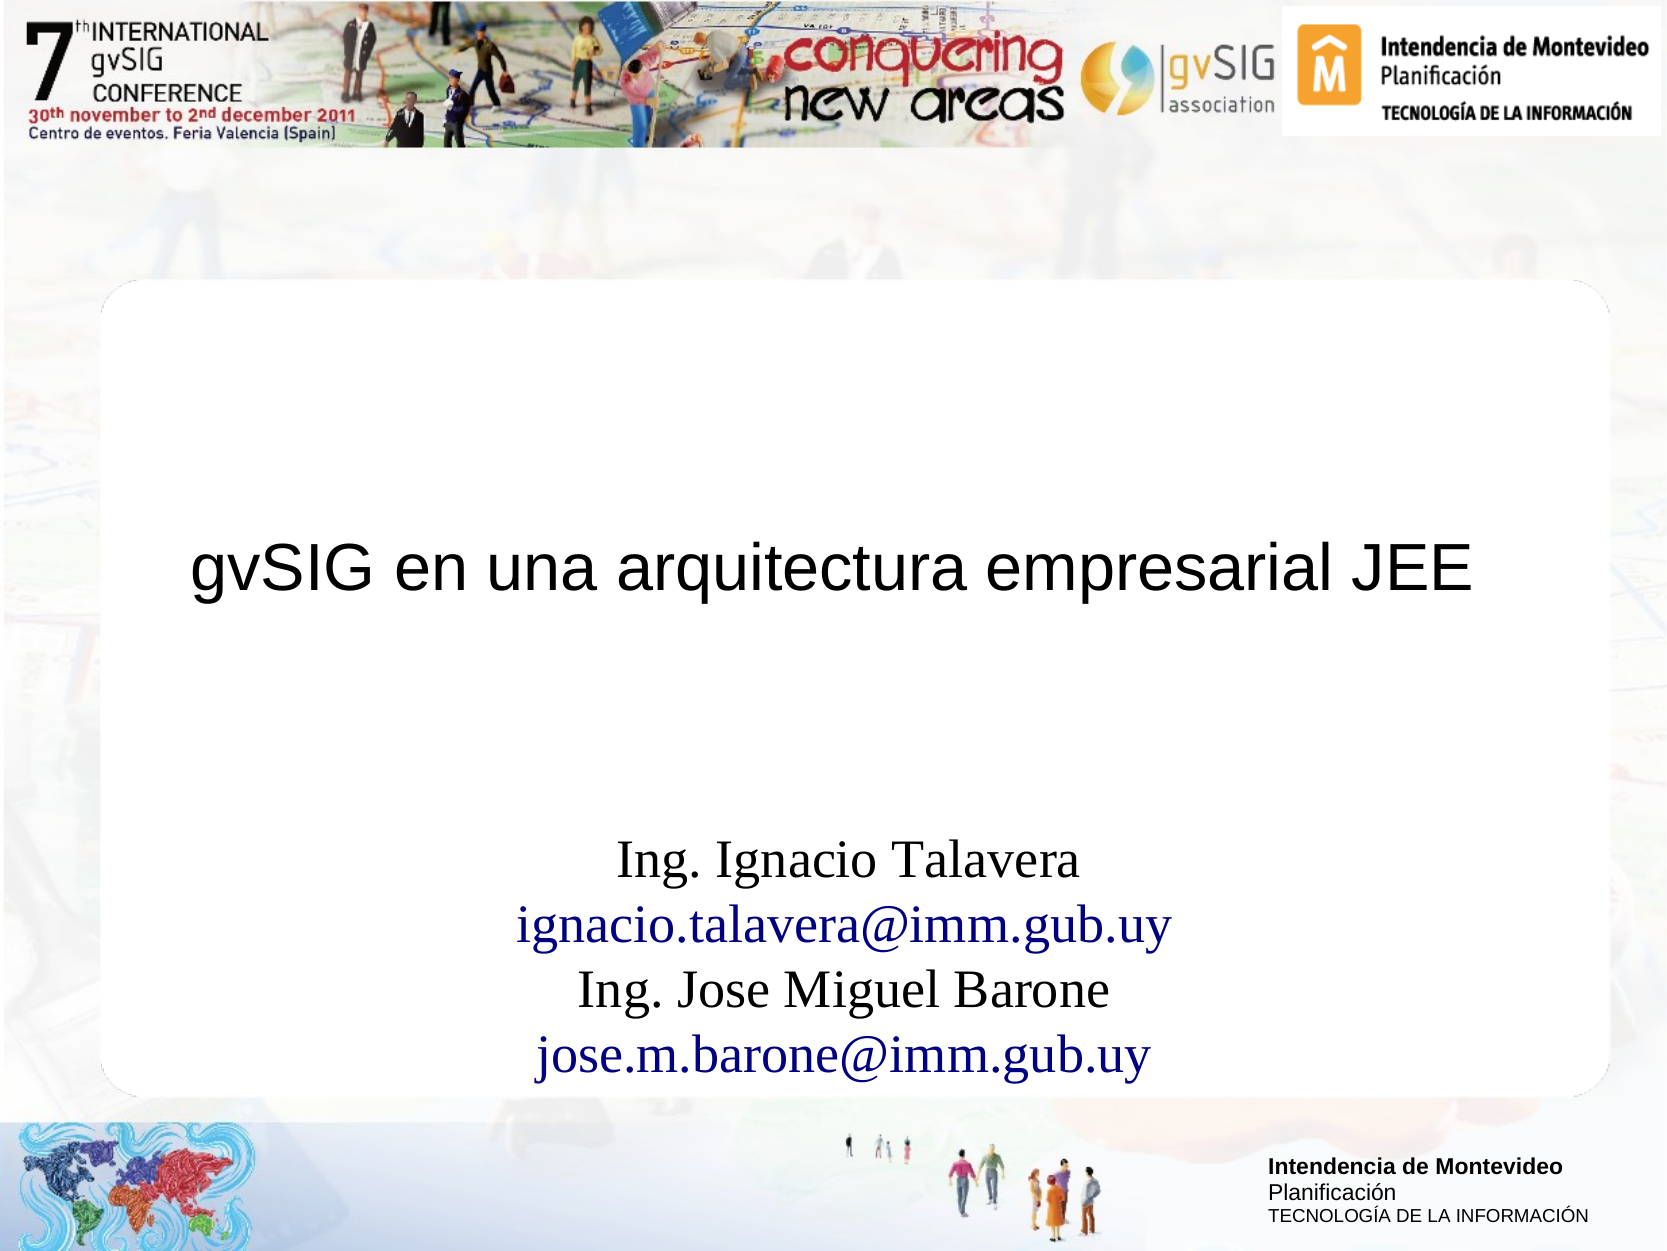

# gvSIG en una arquitectura empresarial JEE
Ing. Ignacio Talavera
ignacio.talavera@imm.gub.uy
Ing. Jose Miguel Barone
jose.m.barone@imm.gub.uy